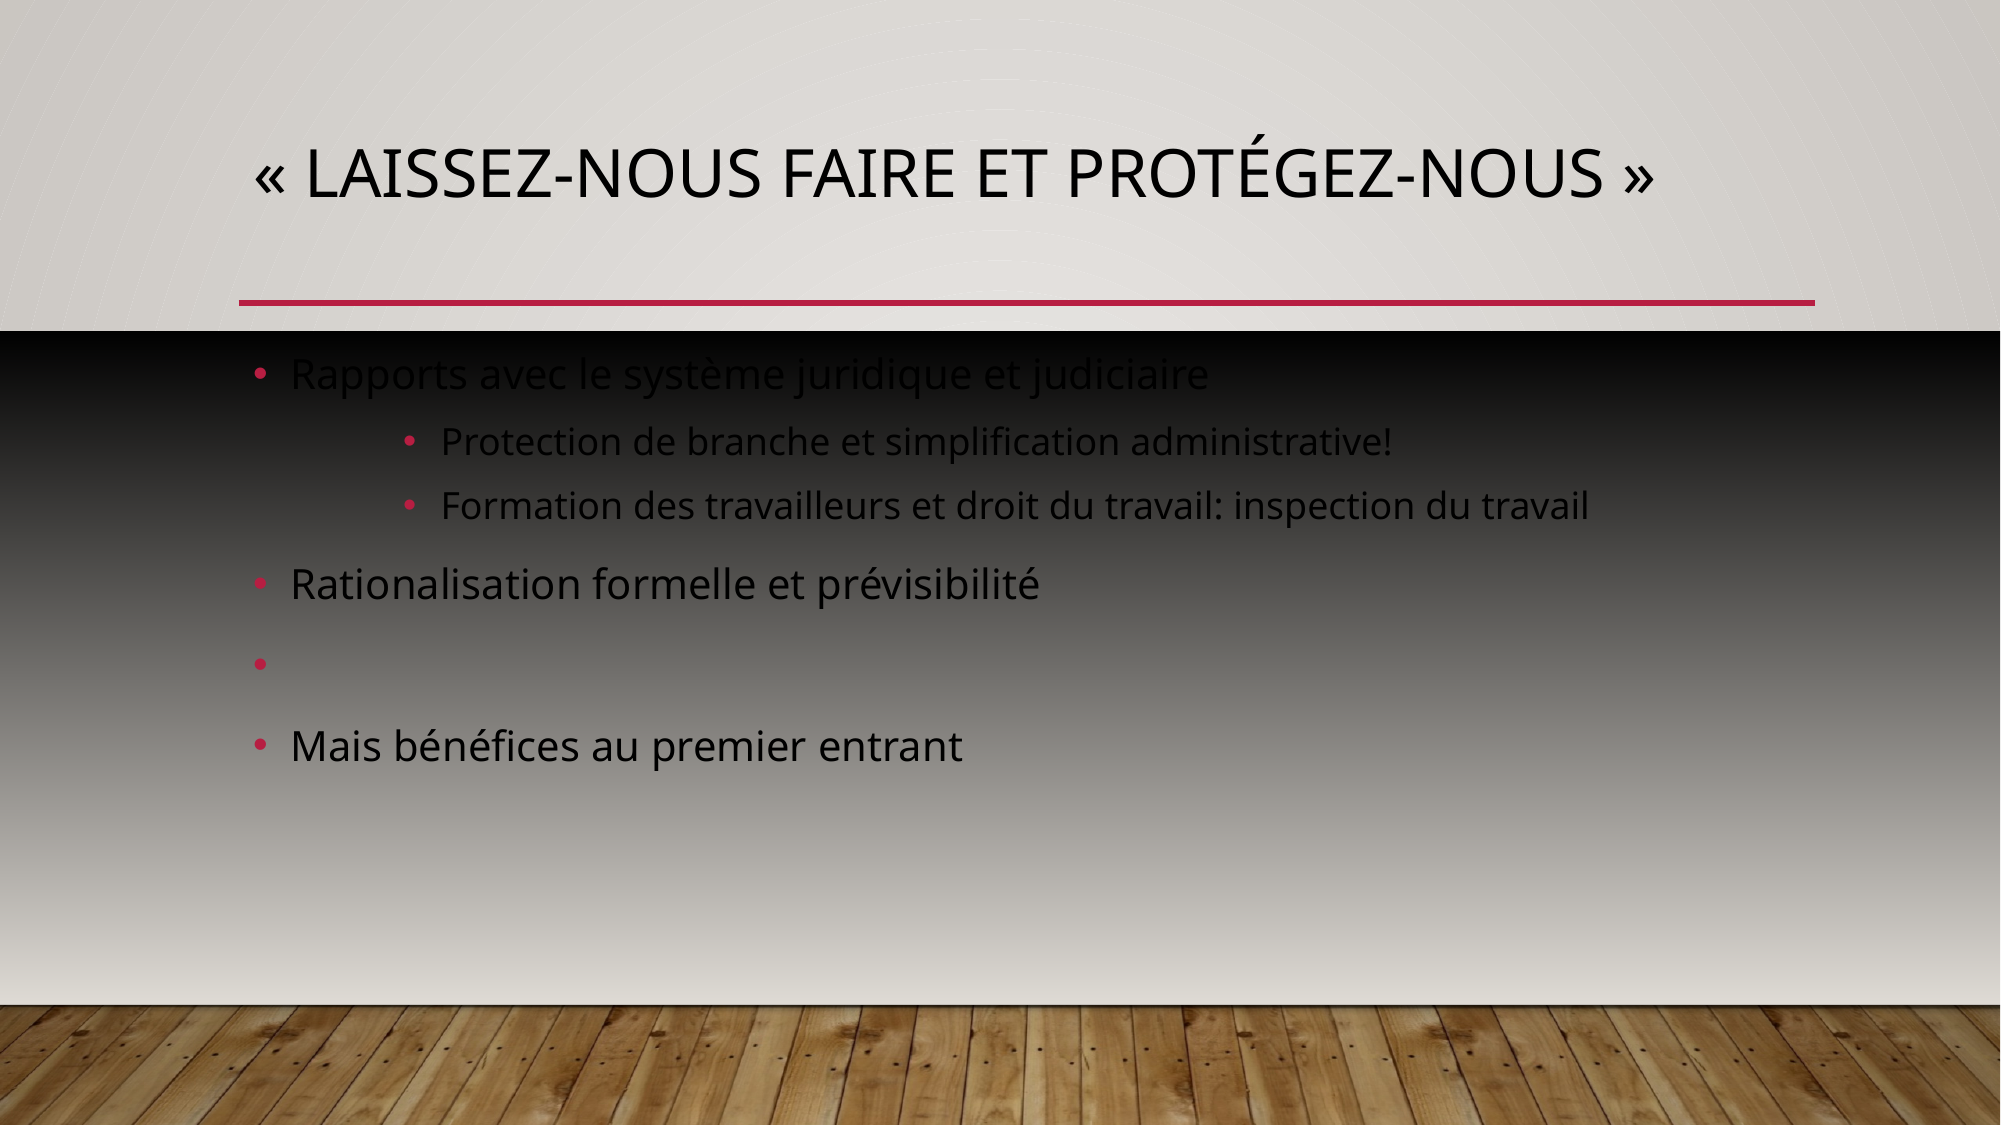

# « Laissez-nous faire et protégez-nous »
Rapports avec le système juridique et judiciaire
Protection de branche et simplification administrative!
Formation des travailleurs et droit du travail: inspection du travail
Rationalisation formelle et prévisibilité
Mais bénéfices au premier entrant